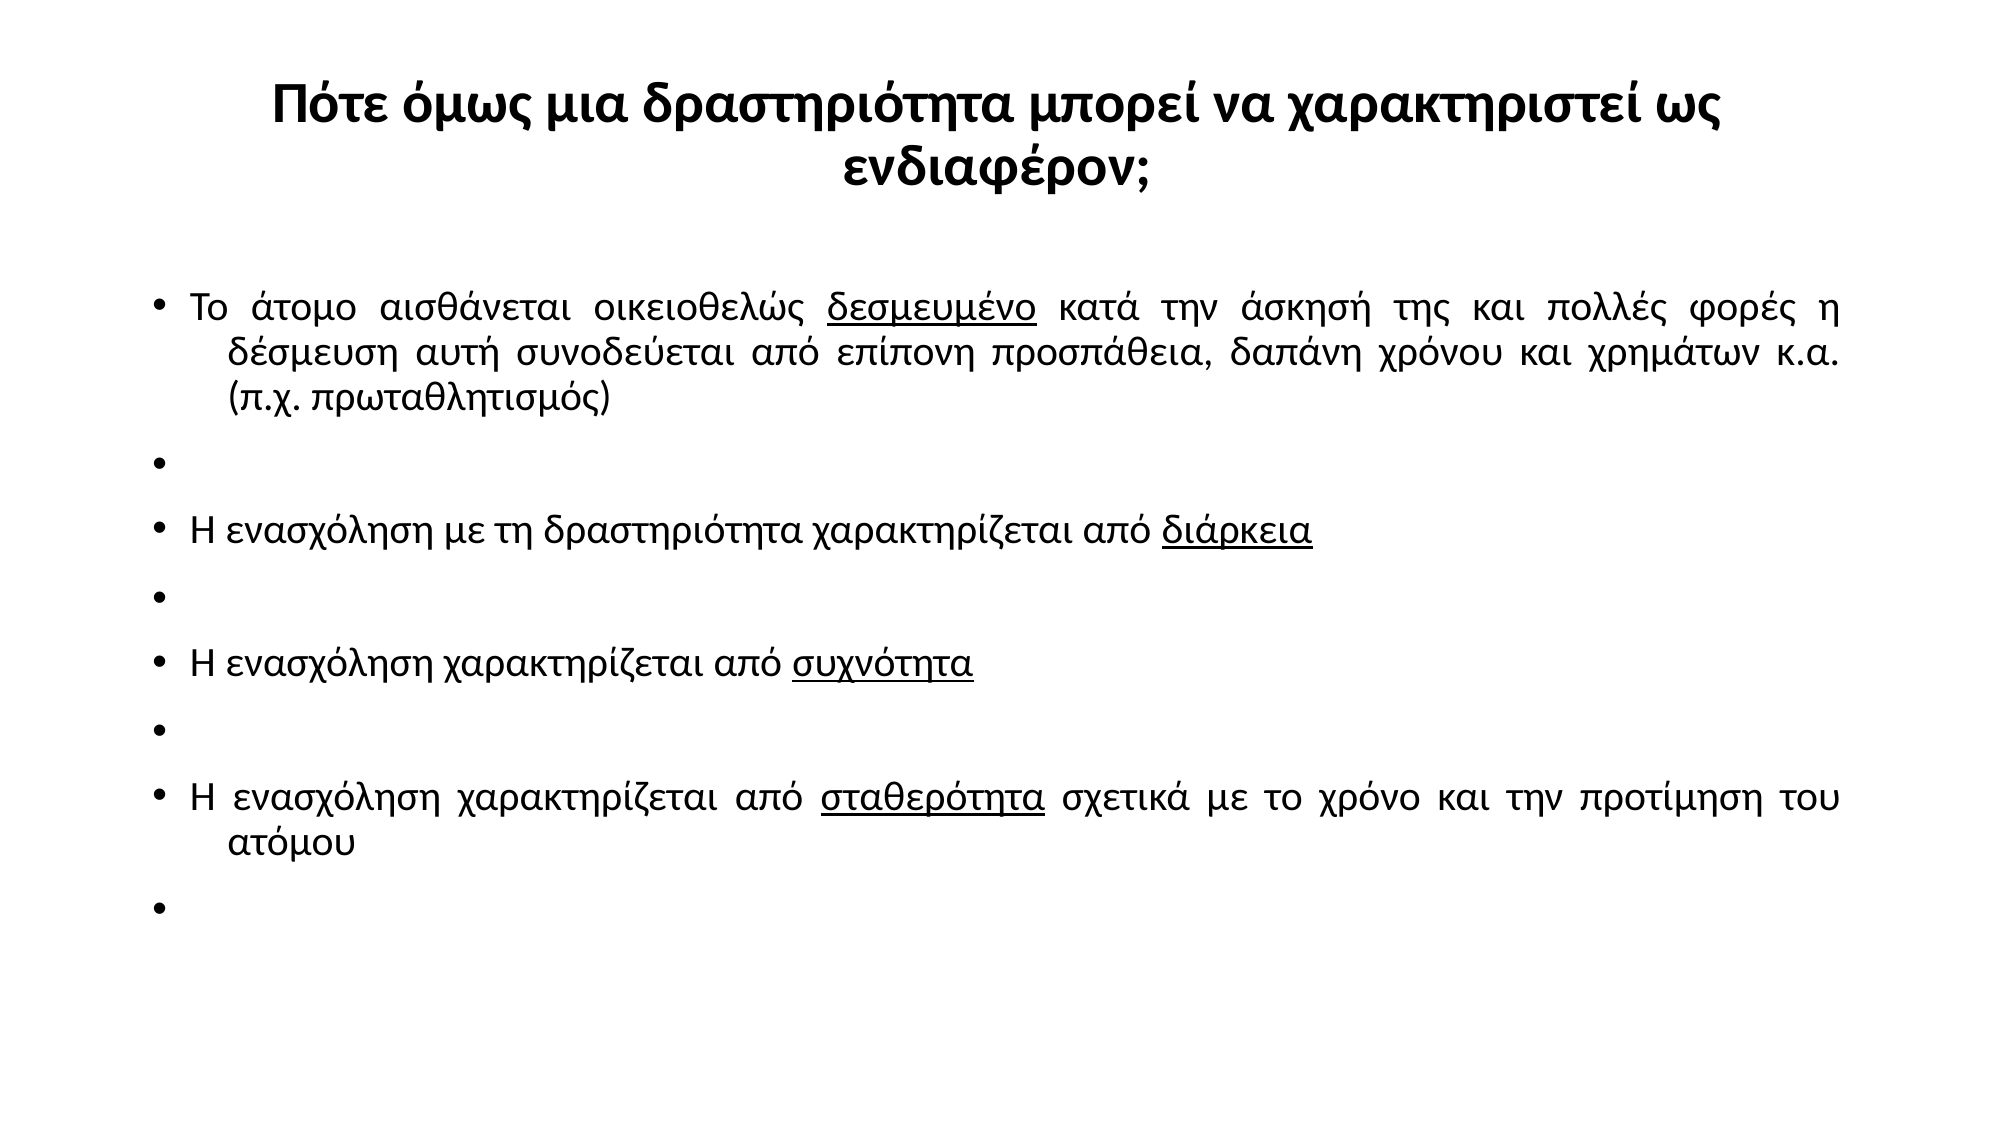

# Πότε όμως μια δραστηριότητα μπορεί να χαρακτηριστεί ως ενδιαφέρον;
Το άτομο αισθάνεται οικειοθελώς δεσμευμένο κατά την άσκησή της και πολλές φορές η δέσμευση αυτή συνοδεύεται από επίπονη προσπάθεια, δαπάνη χρόνου και χρημάτων κ.α. (π.χ. πρωταθλητισμός)
Η ενασχόληση με τη δραστηριότητα χαρακτηρίζεται από διάρκεια
Η ενασχόληση χαρακτηρίζεται από συχνότητα
Η ενασχόληση χαρακτηρίζεται από σταθερότητα σχετικά με το χρόνο και την προτίμηση του ατόμου